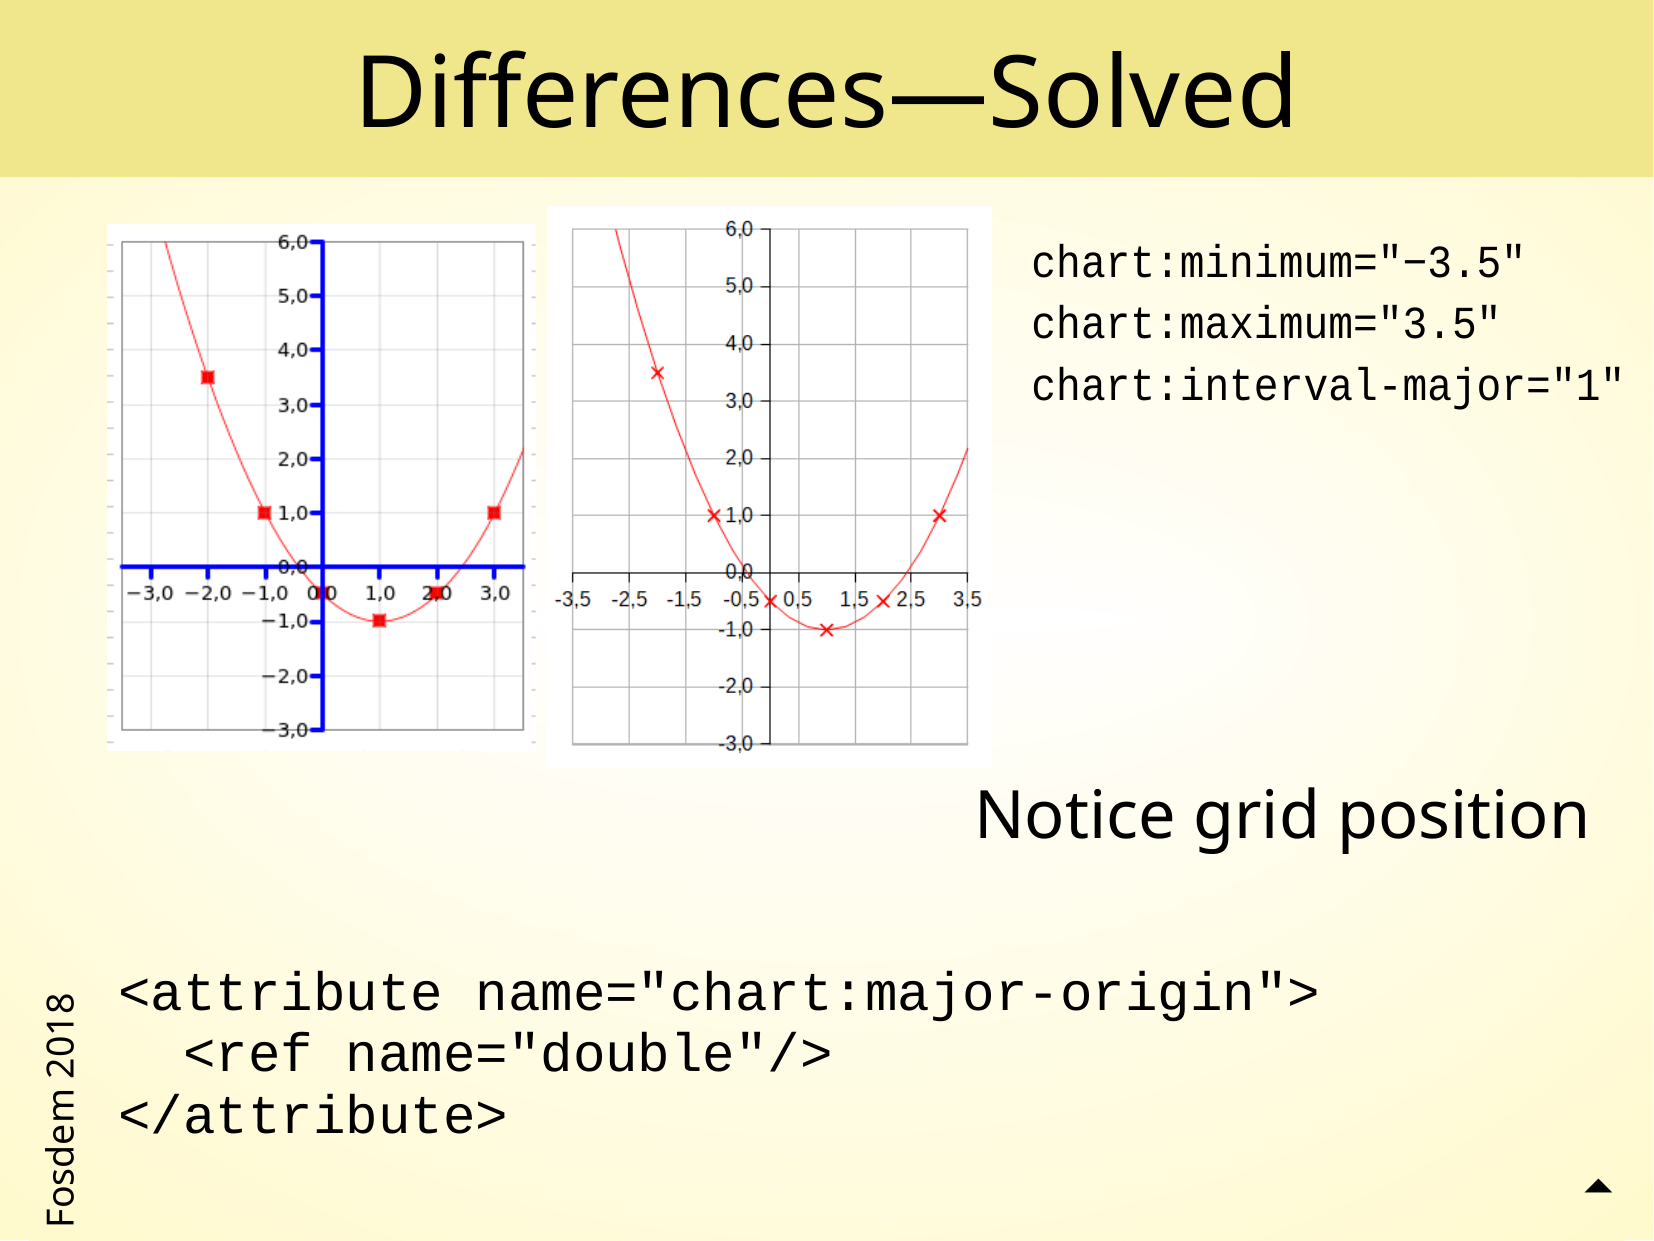

# Differences—Solved
chart:minimum="−3.5"
chart:maximum="3.5"
chart:interval-major="1"
Notice grid position
Fosdem 2018
<attribute name="chart:major-origin">
 <ref name="double"/>
</attribute>
⏶